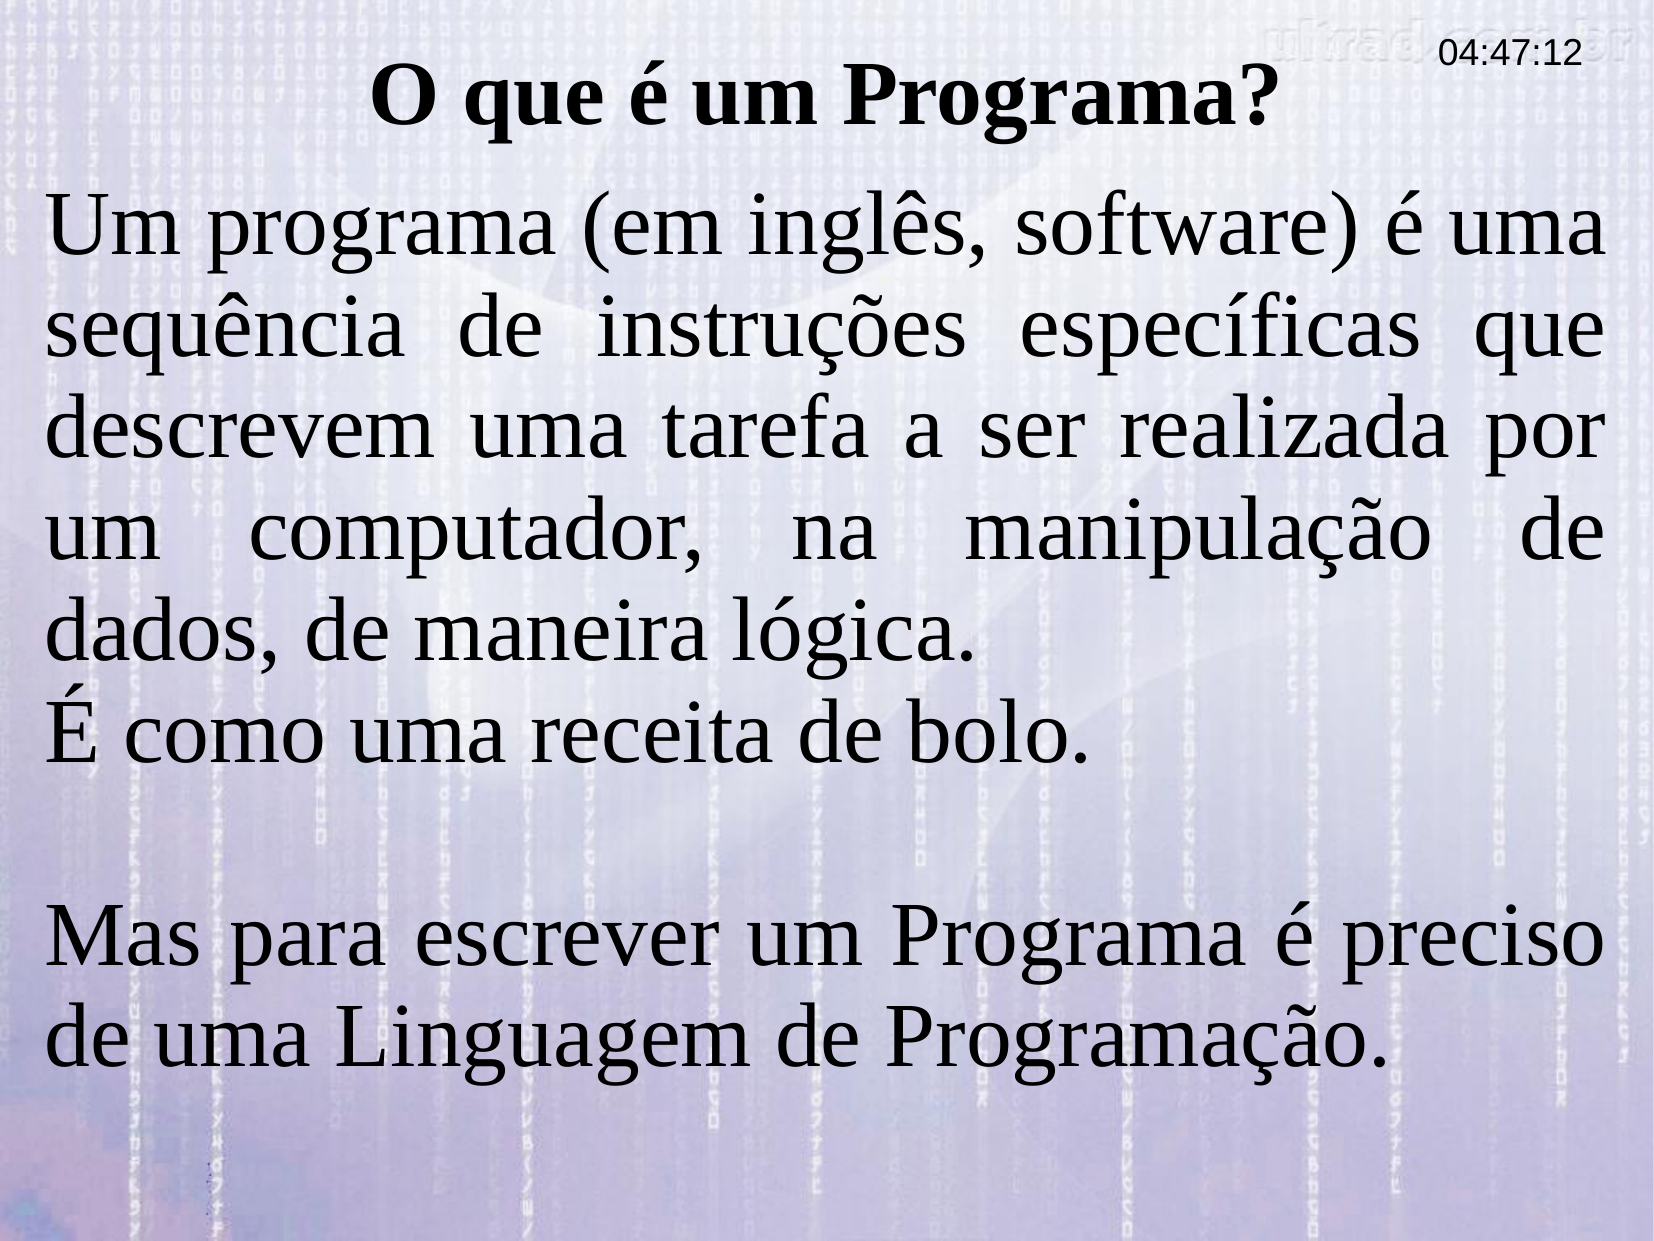

02:09:46
O que é um Programa?
Um programa (em inglês, software) é uma sequência de instruções específicas que descrevem uma tarefa a ser realizada por um computador, na manipulação de dados, de maneira lógica.
É como uma receita de bolo.
Mas para escrever um Programa é preciso de uma Linguagem de Programação.